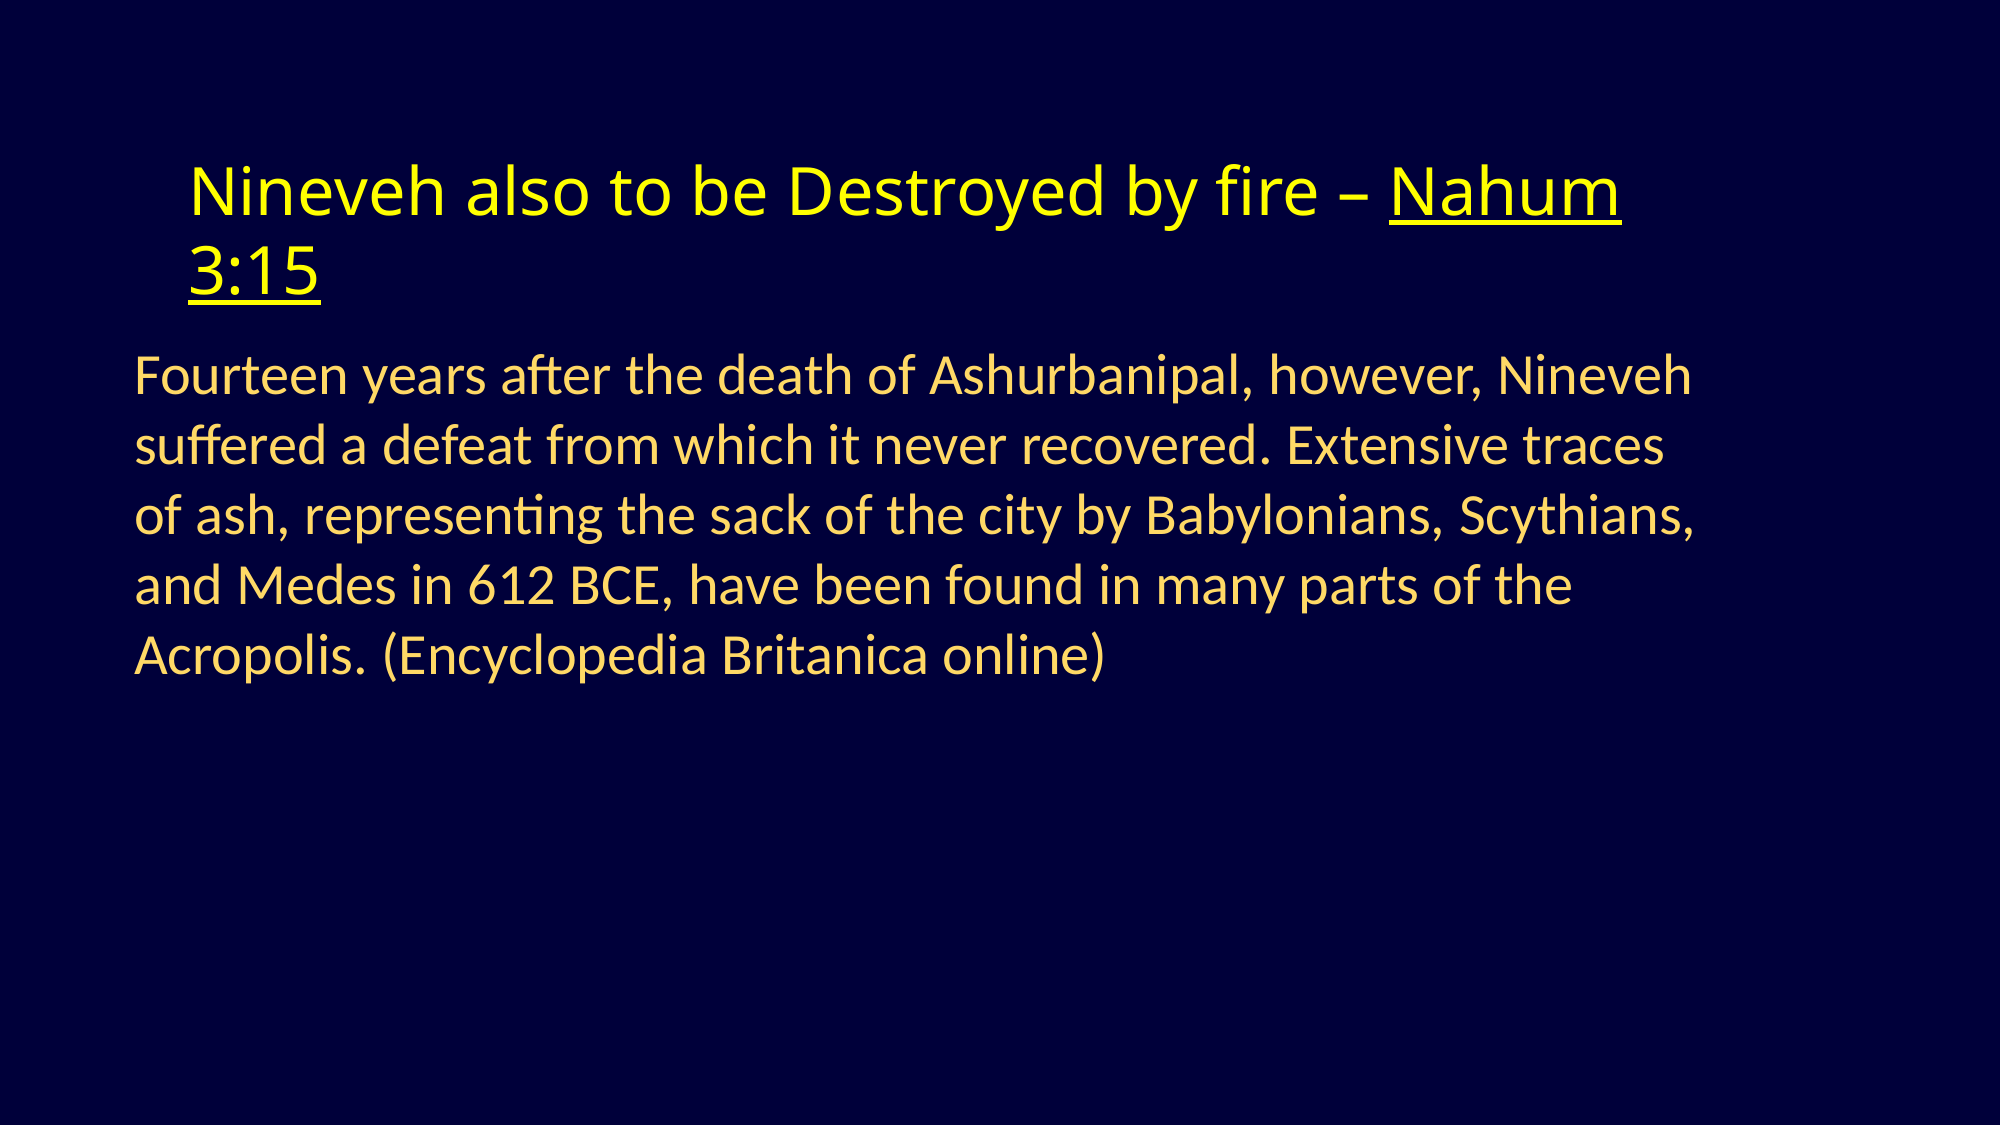

Nineveh also to be Destroyed by fire – Nahum 3:15
Fourteen years after the death of Ashurbanipal, however, Nineveh suffered a defeat from which it never recovered. Extensive traces of ash, representing the sack of the city by Babylonians, Scythians, and Medes in 612 BCE, have been found in many parts of the Acropolis. (Encyclopedia Britanica online)